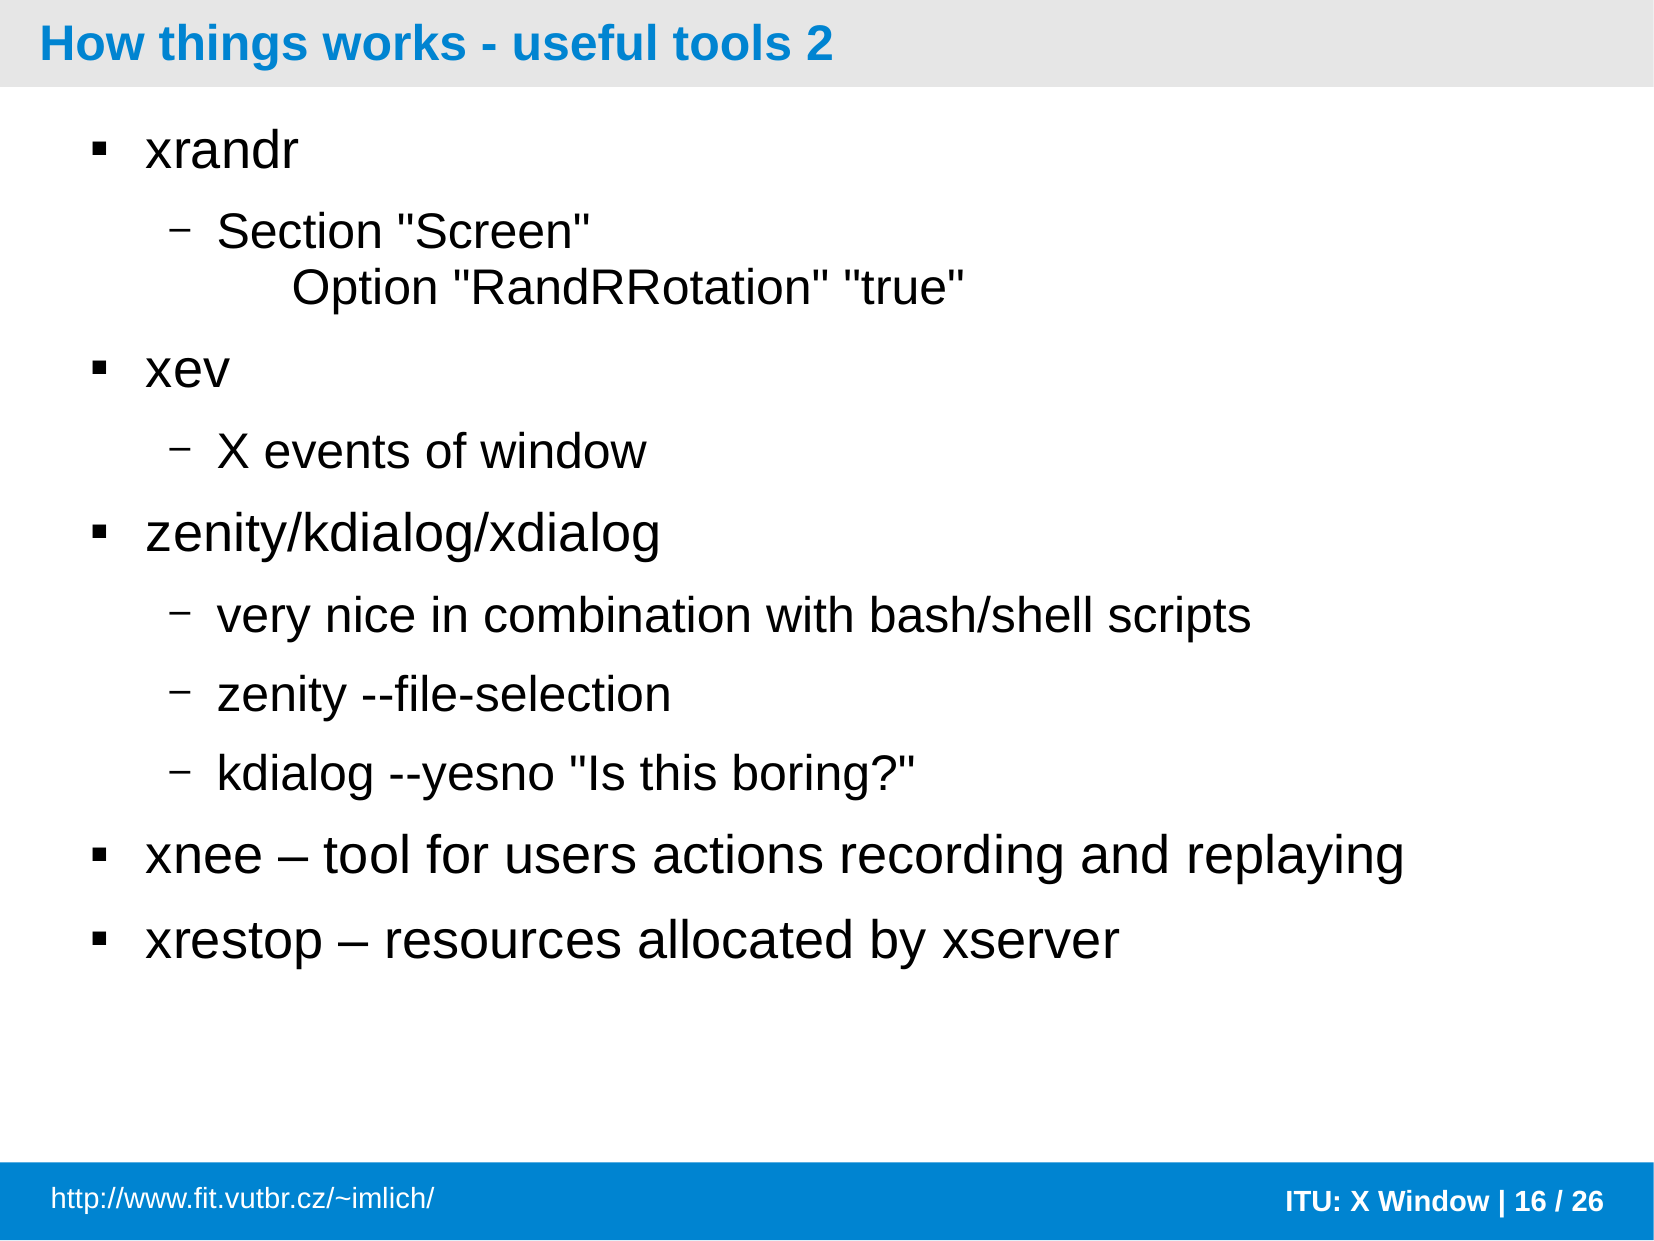

# How things works - useful tools 2
xrandr
Section "Screen"
	Option "RandRRotation" "true"
xev
X events of window
zenity/kdialog/xdialog
very nice in combination with bash/shell scripts
zenity --file-selection
kdialog --yesno "Is this boring?"
xnee – tool for users actions recording and replaying
xrestop – resources allocated by xserver